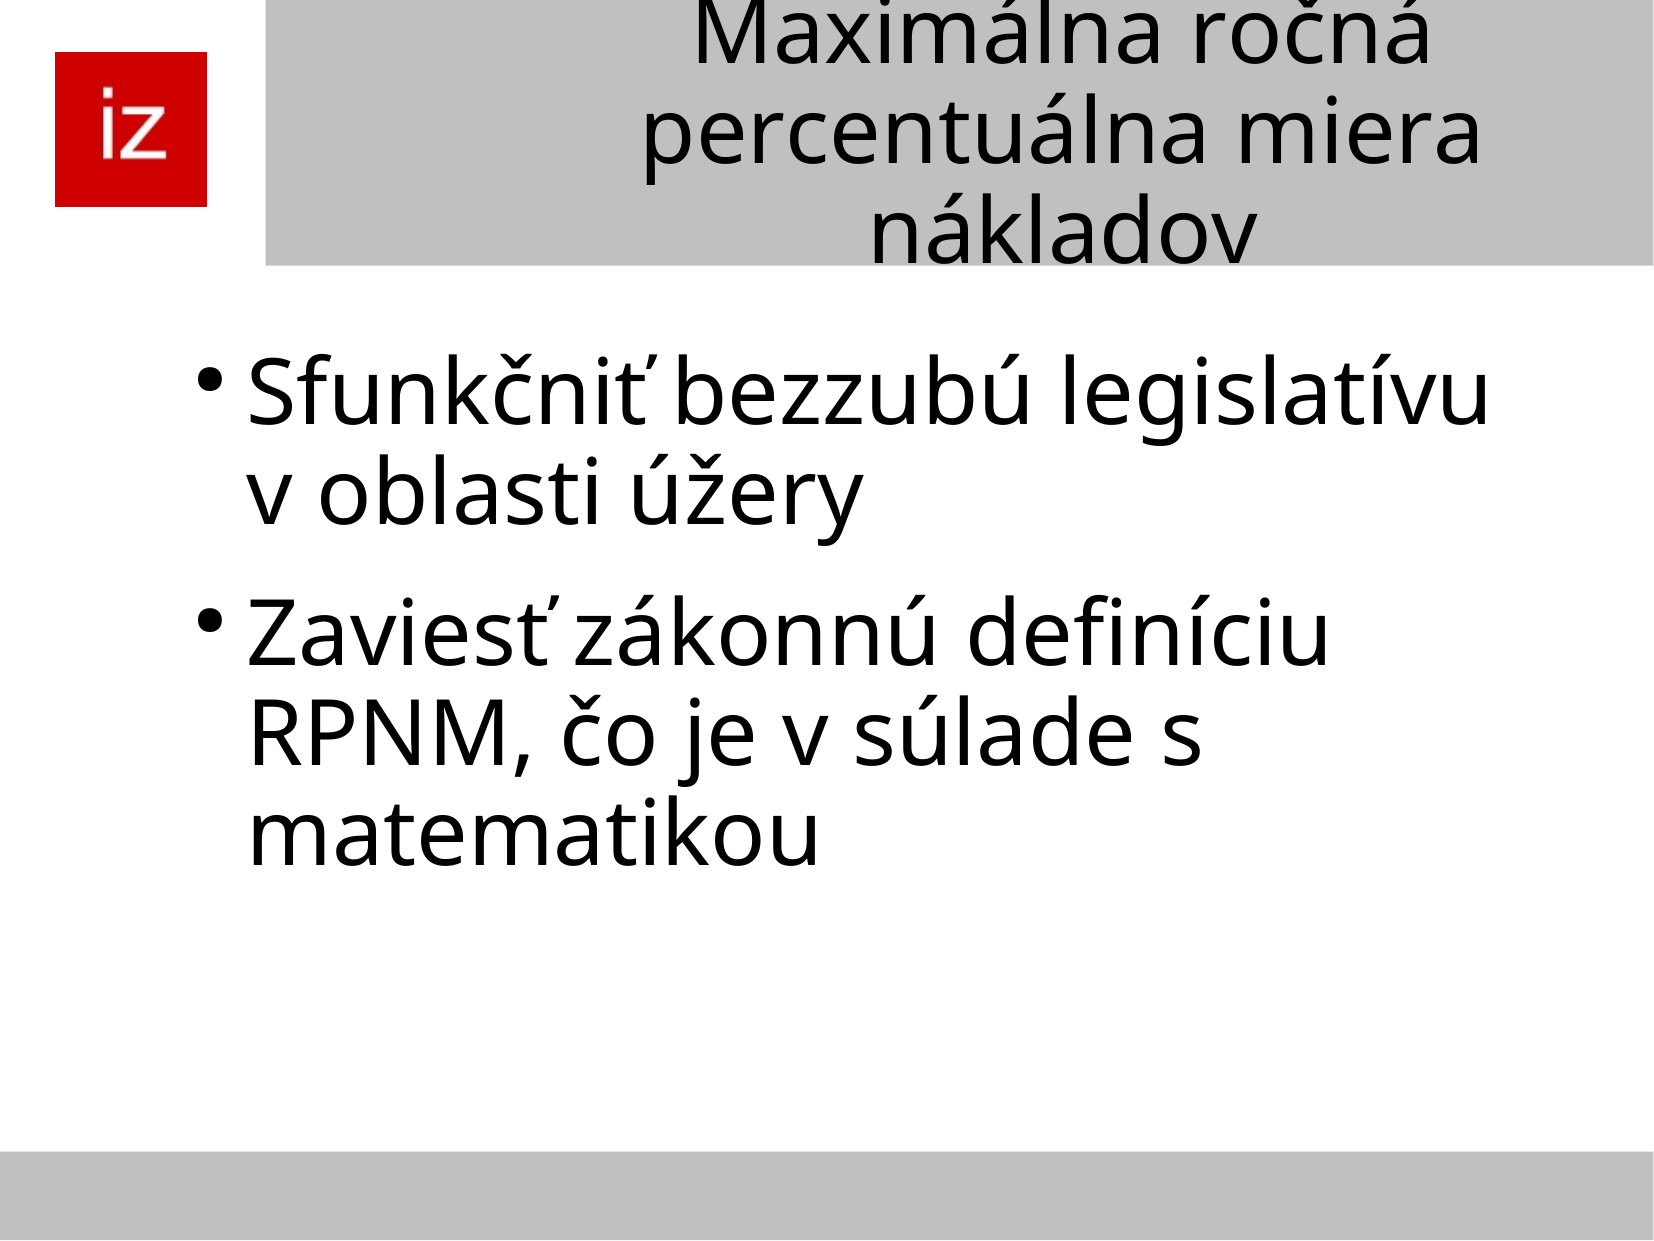

# Maximálna ročná percentuálna miera nákladov
Sfunkčniť bezzubú legislatívu v oblasti úžery
Zaviesť zákonnú definíciu RPNM, čo je v súlade s matematikou